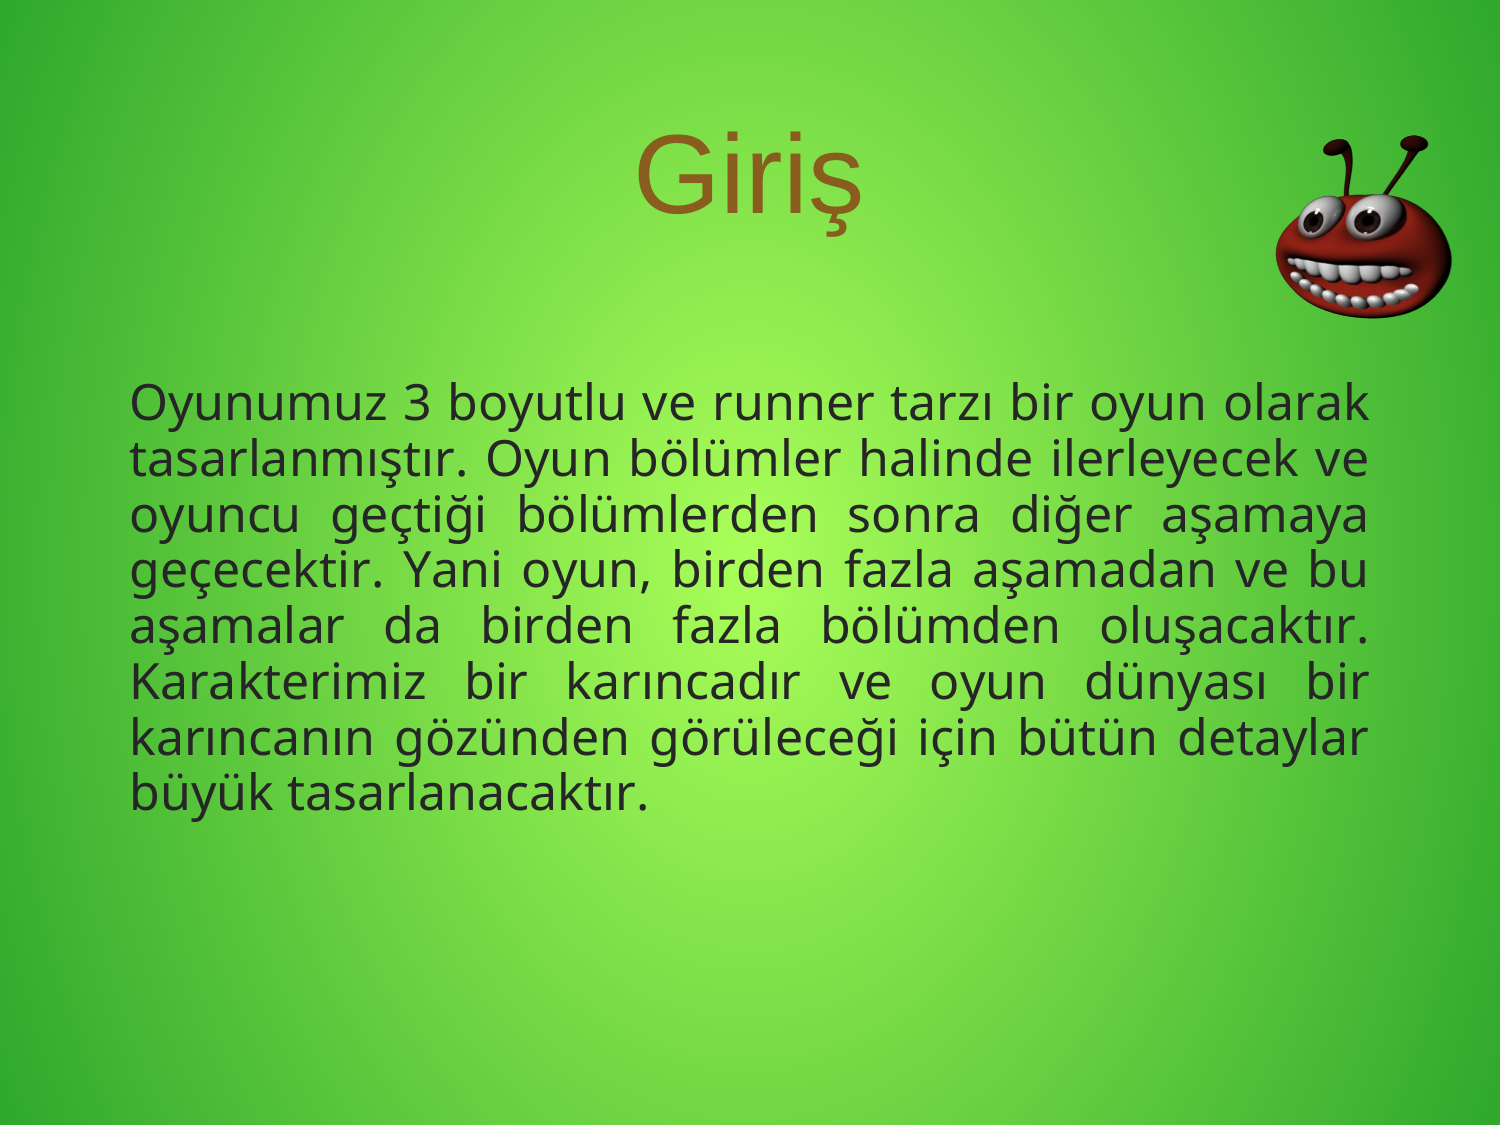

Giriş
Oyunumuz 3 boyutlu ve runner tarzı bir oyun olarak tasarlanmıştır. Oyun bölümler halinde ilerleyecek ve oyuncu geçtiği bölümlerden sonra diğer aşamaya geçecektir. Yani oyun, birden fazla aşamadan ve bu aşamalar da birden fazla bölümden oluşacaktır. Karakterimiz bir karıncadır ve oyun dünyası bir karıncanın gözünden görüleceği için bütün detaylar büyük tasarlanacaktır.